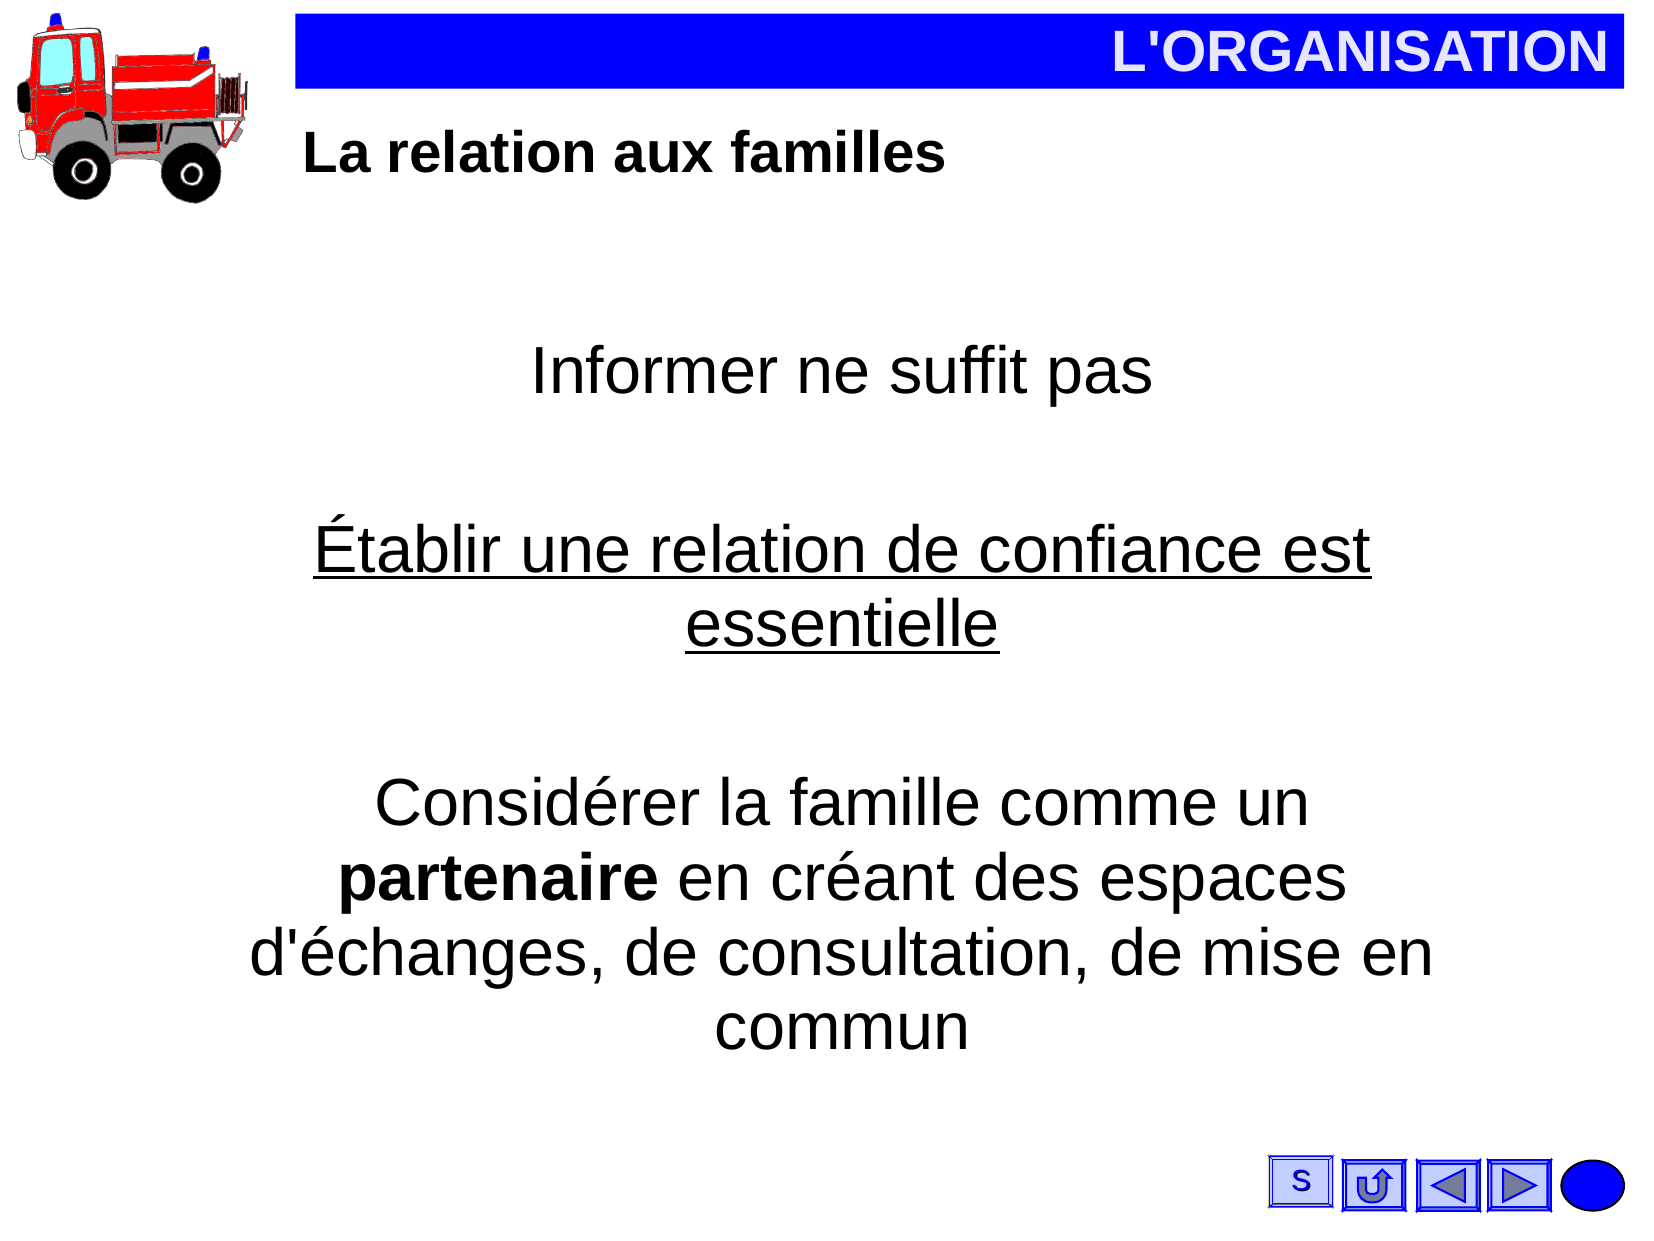

L'ORGANISATION
La relation aux familles
# Informer ne suffit pas
Établir une relation de confiance est essentielle
Considérer la famille comme un partenaire en créant des espaces d'échanges, de consultation, de mise en commun